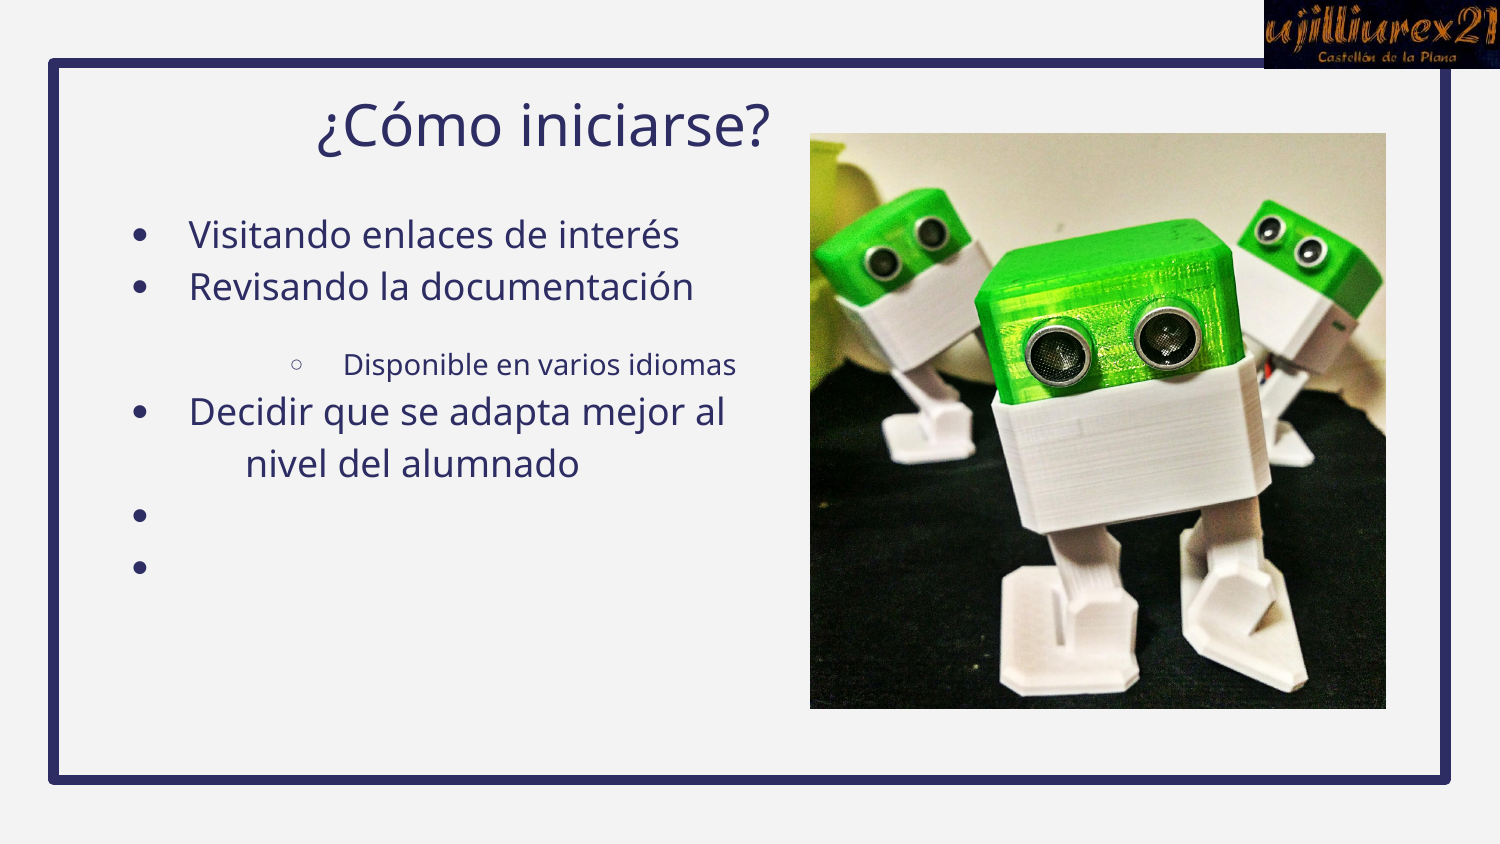

# ¿Cómo iniciarse?
Visitando enlaces de interés
Revisando la documentación
Disponible en varios idiomas
Decidir que se adapta mejor al nivel del alumnado